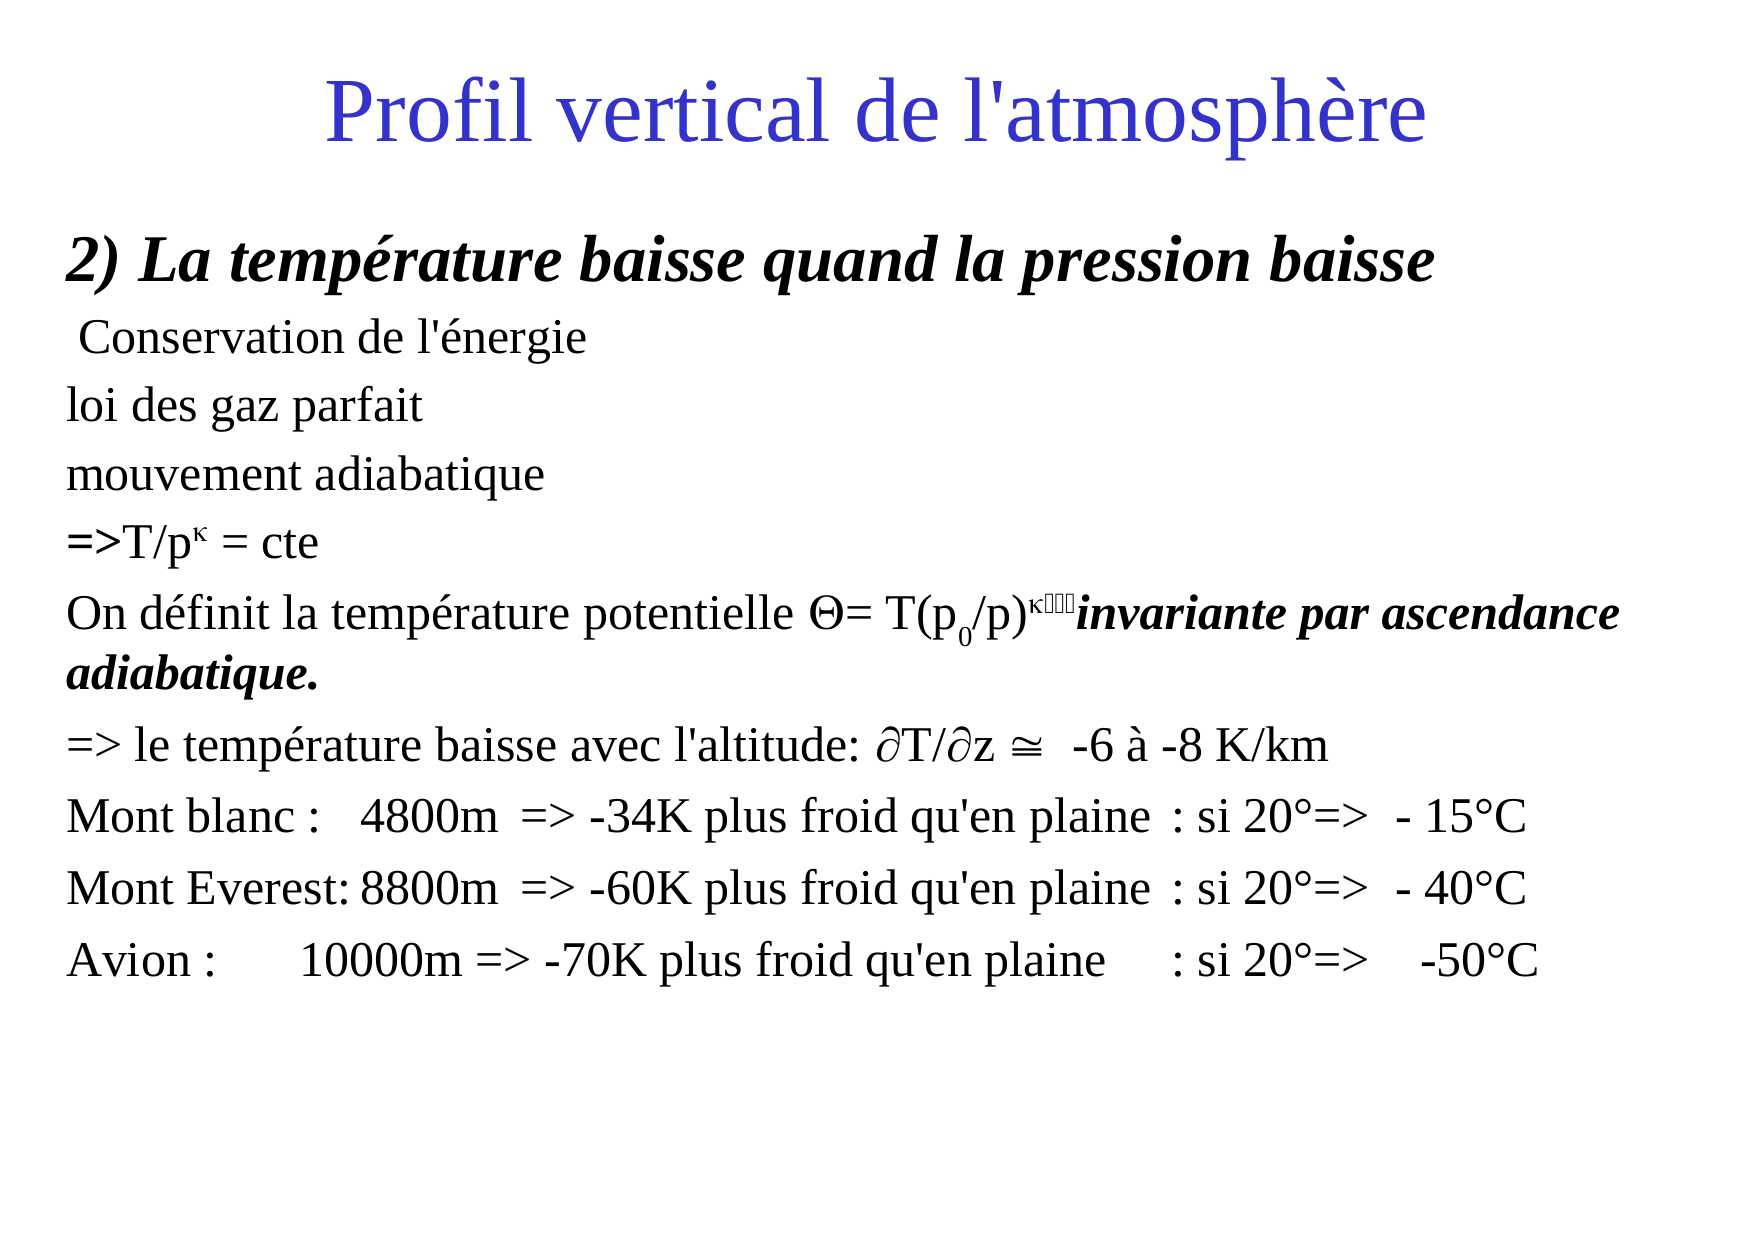

# Profil vertical de l'atmosphère
2) La température baisse quand la pression baisse
 Conservation de l'énergie
loi des gaz parfait
mouvement adiabatique
=>T/p = cte
On définit la température potentielle = T(p0/p)invariante par ascendance adiabatique.
=> le température baisse avec l'altitude: T/z -6 à -8 K/km
Mont blanc : 	4800m	 => -34K plus froid qu'en plaine	: si 20°=>- 15°C
Mont Everest:	8800m	 => -60K plus froid qu'en plaine	: si 20°=>- 40°C
Avion :	 10000m => -70K plus froid qu'en plaine	: si 20°=>-50°C